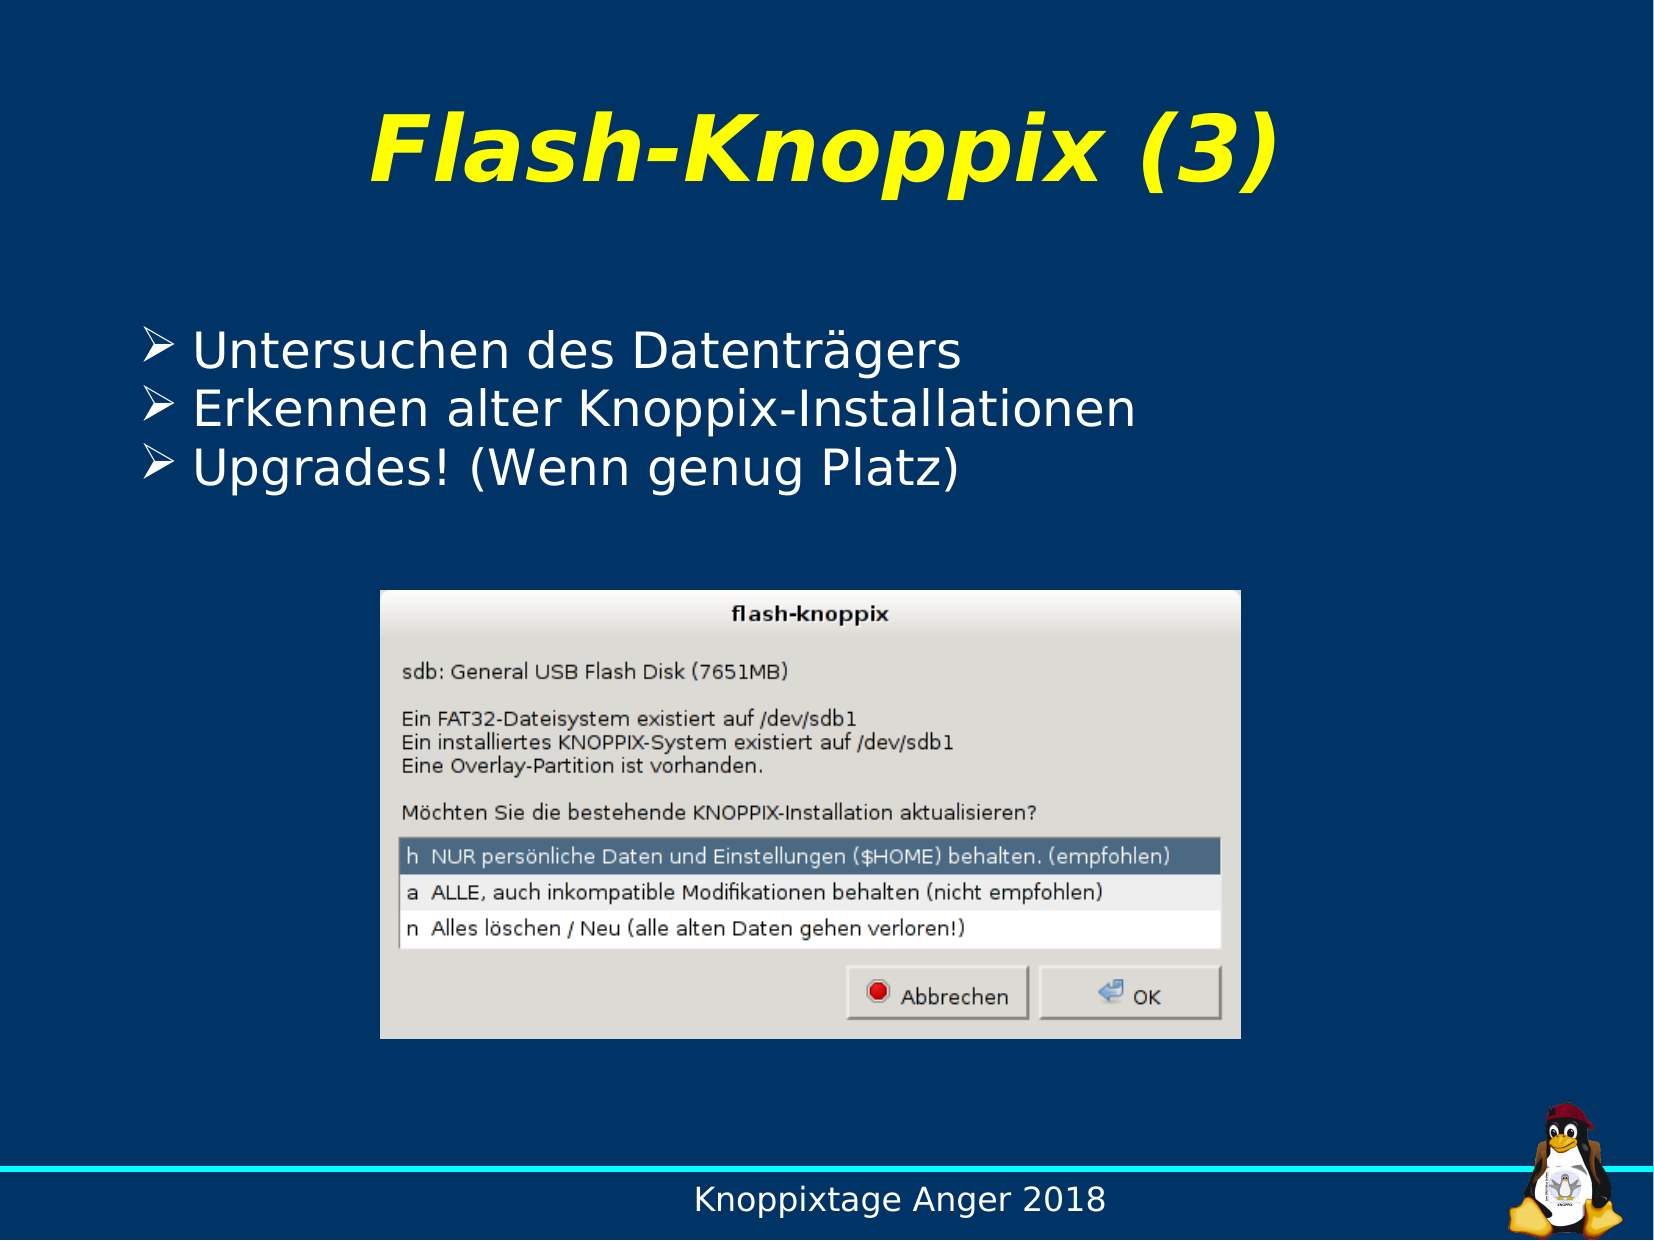

# Flash-Knoppix (3)
Untersuchen des Datenträgers
Erkennen alter Knoppix-Installationen
Upgrades! (Wenn genug Platz)